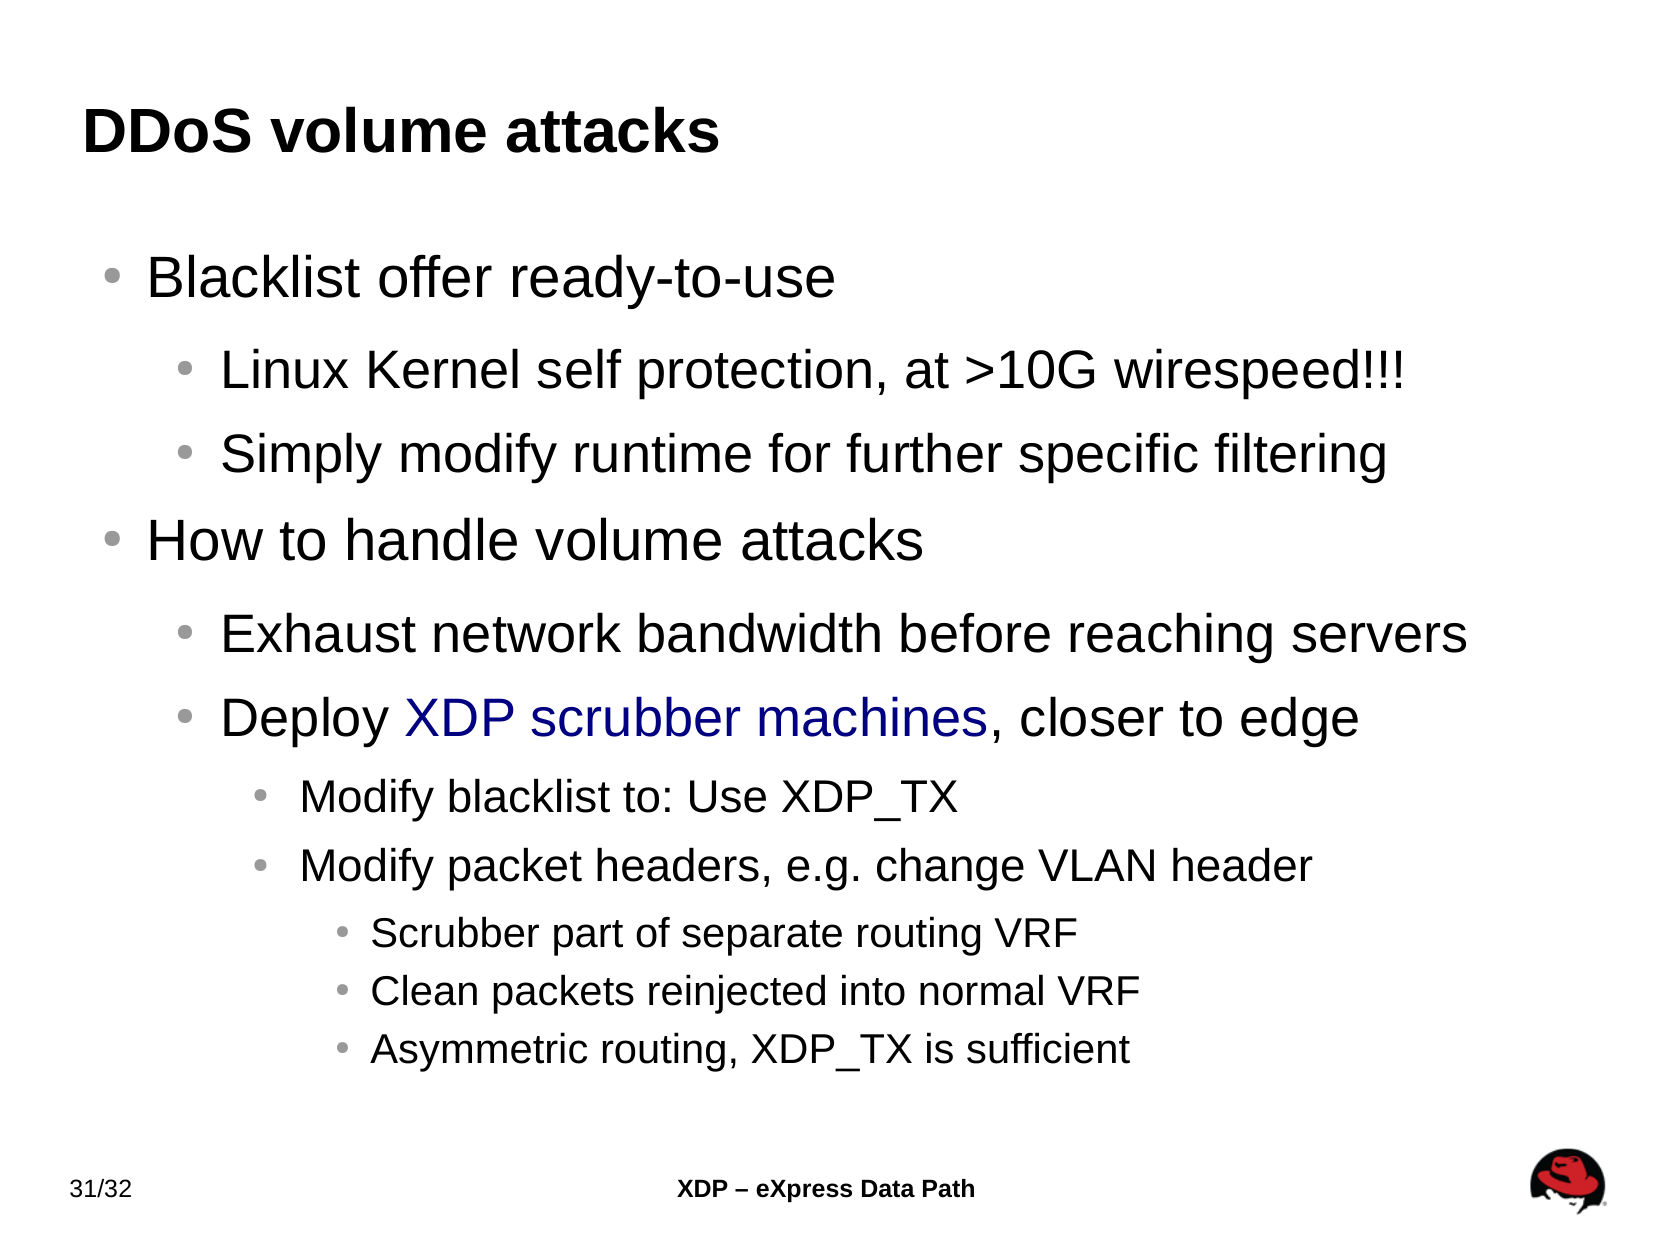

# DDoS volume attacks
Blacklist offer ready-to-use
Linux Kernel self protection, at >10G wirespeed!!!
Simply modify runtime for further specific filtering
How to handle volume attacks
Exhaust network bandwidth before reaching servers
Deploy XDP scrubber machines, closer to edge
Modify blacklist to: Use XDP_TX
Modify packet headers, e.g. change VLAN header
Scrubber part of separate routing VRF
Clean packets reinjected into normal VRF
Asymmetric routing, XDP_TX is sufficient